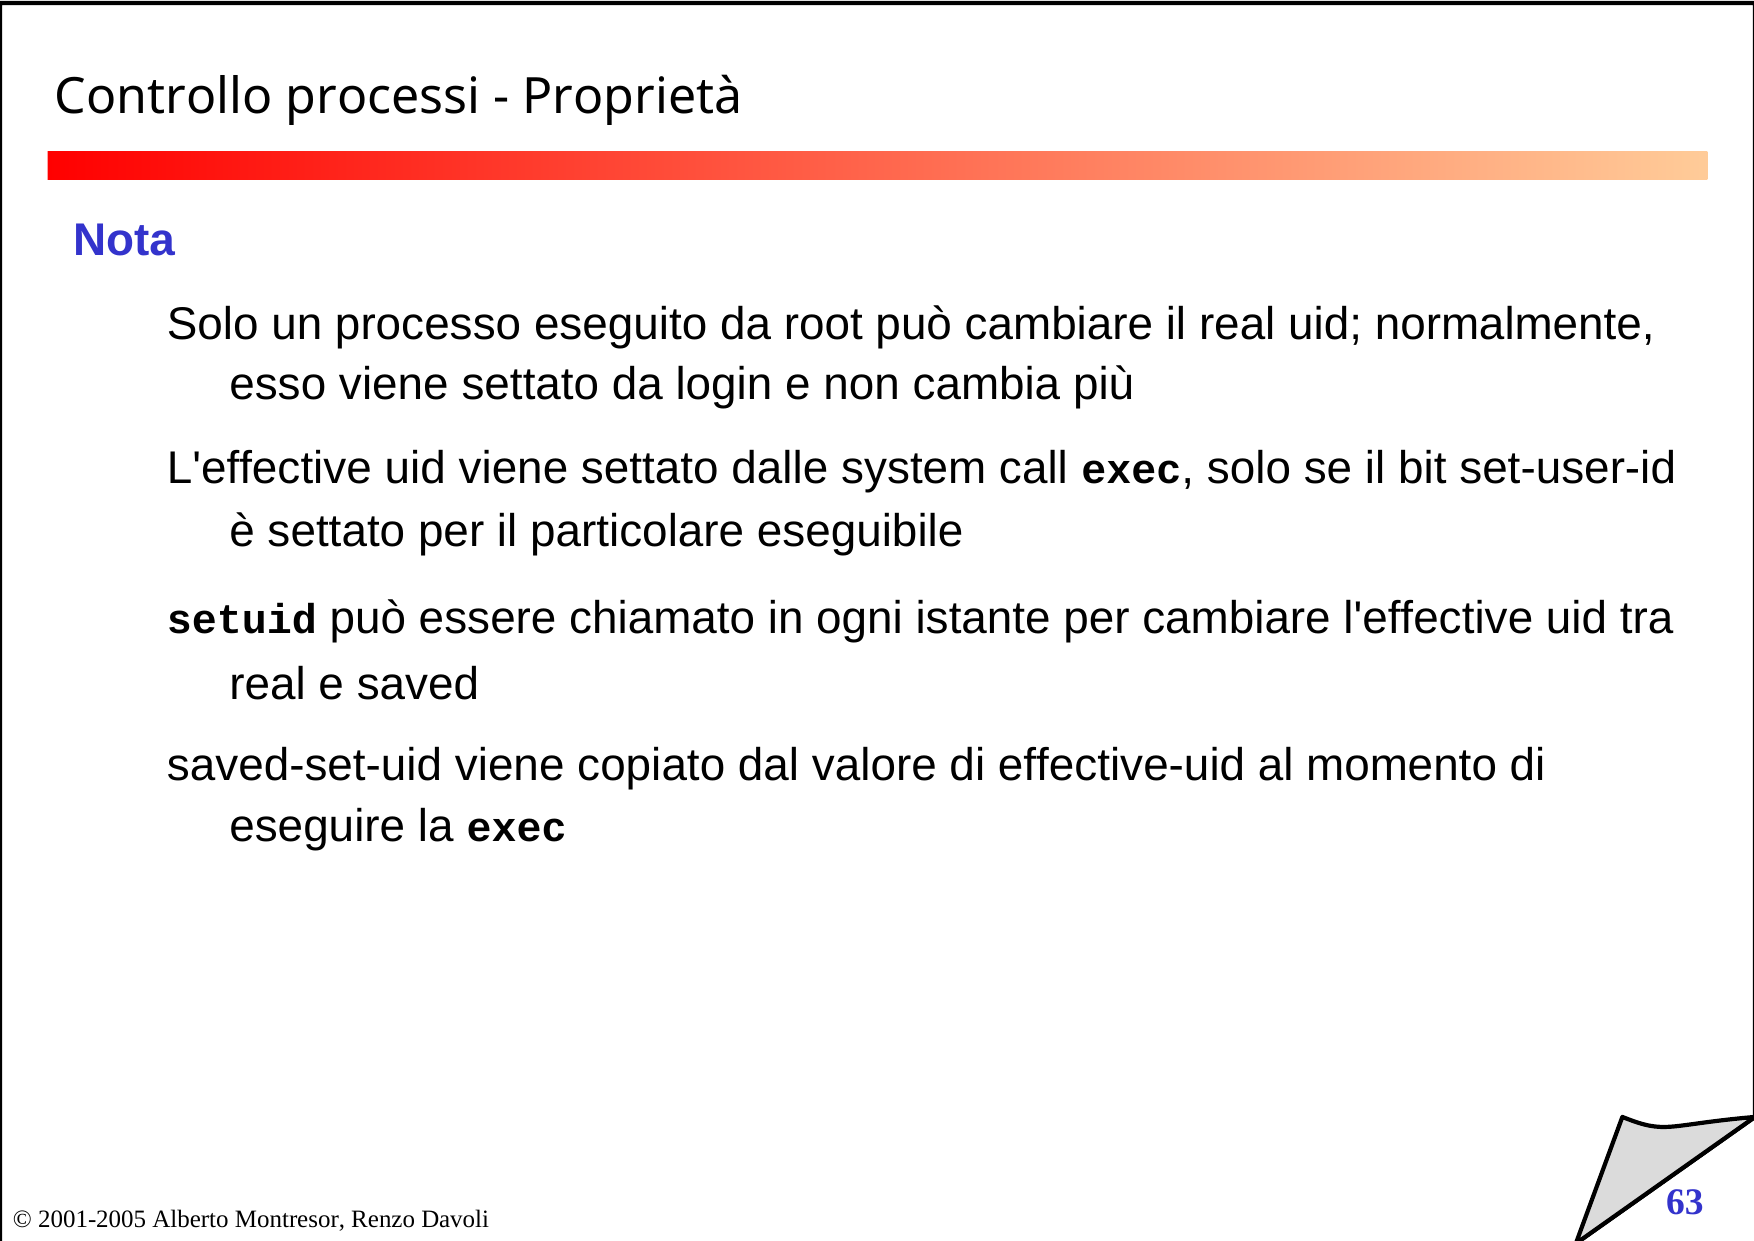

# Controllo processi - Proprietà
Nota
Solo un processo eseguito da root può cambiare il real uid; normalmente, esso viene settato da login e non cambia più
L'effective uid viene settato dalle system call exec, solo se il bit set-user-id è settato per il particolare eseguibile
setuid può essere chiamato in ogni istante per cambiare l'effective uid tra real e saved
saved-set-uid viene copiato dal valore di effective-uid al momento di eseguire la exec